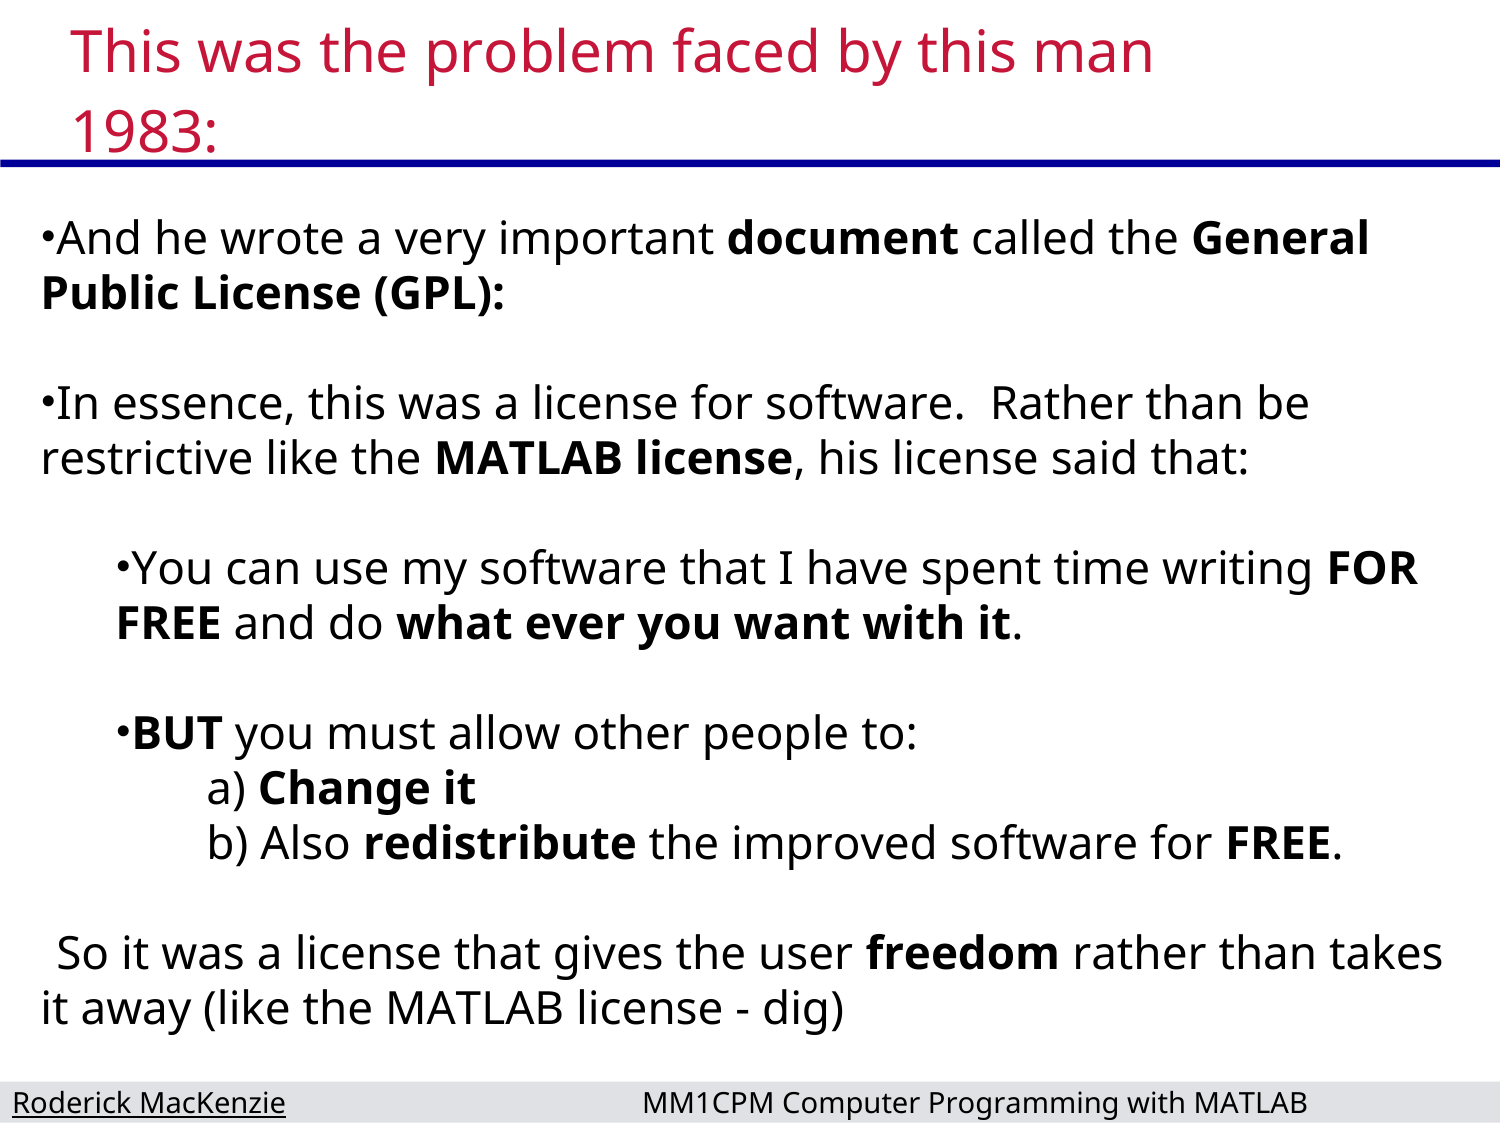

# This was the problem faced by this man 1983:
And he wrote a very important document called the General Public License (GPL):
In essence, this was a license for software. Rather than be restrictive like the MATLAB license, his license said that:
You can use my software that I have spent time writing FOR FREE and do what ever you want with it.
BUT you must allow other people to:
a) Change it
b) Also redistribute the improved software for FREE.
So it was a license that gives the user freedom rather than takes it away (like the MATLAB license - dig)